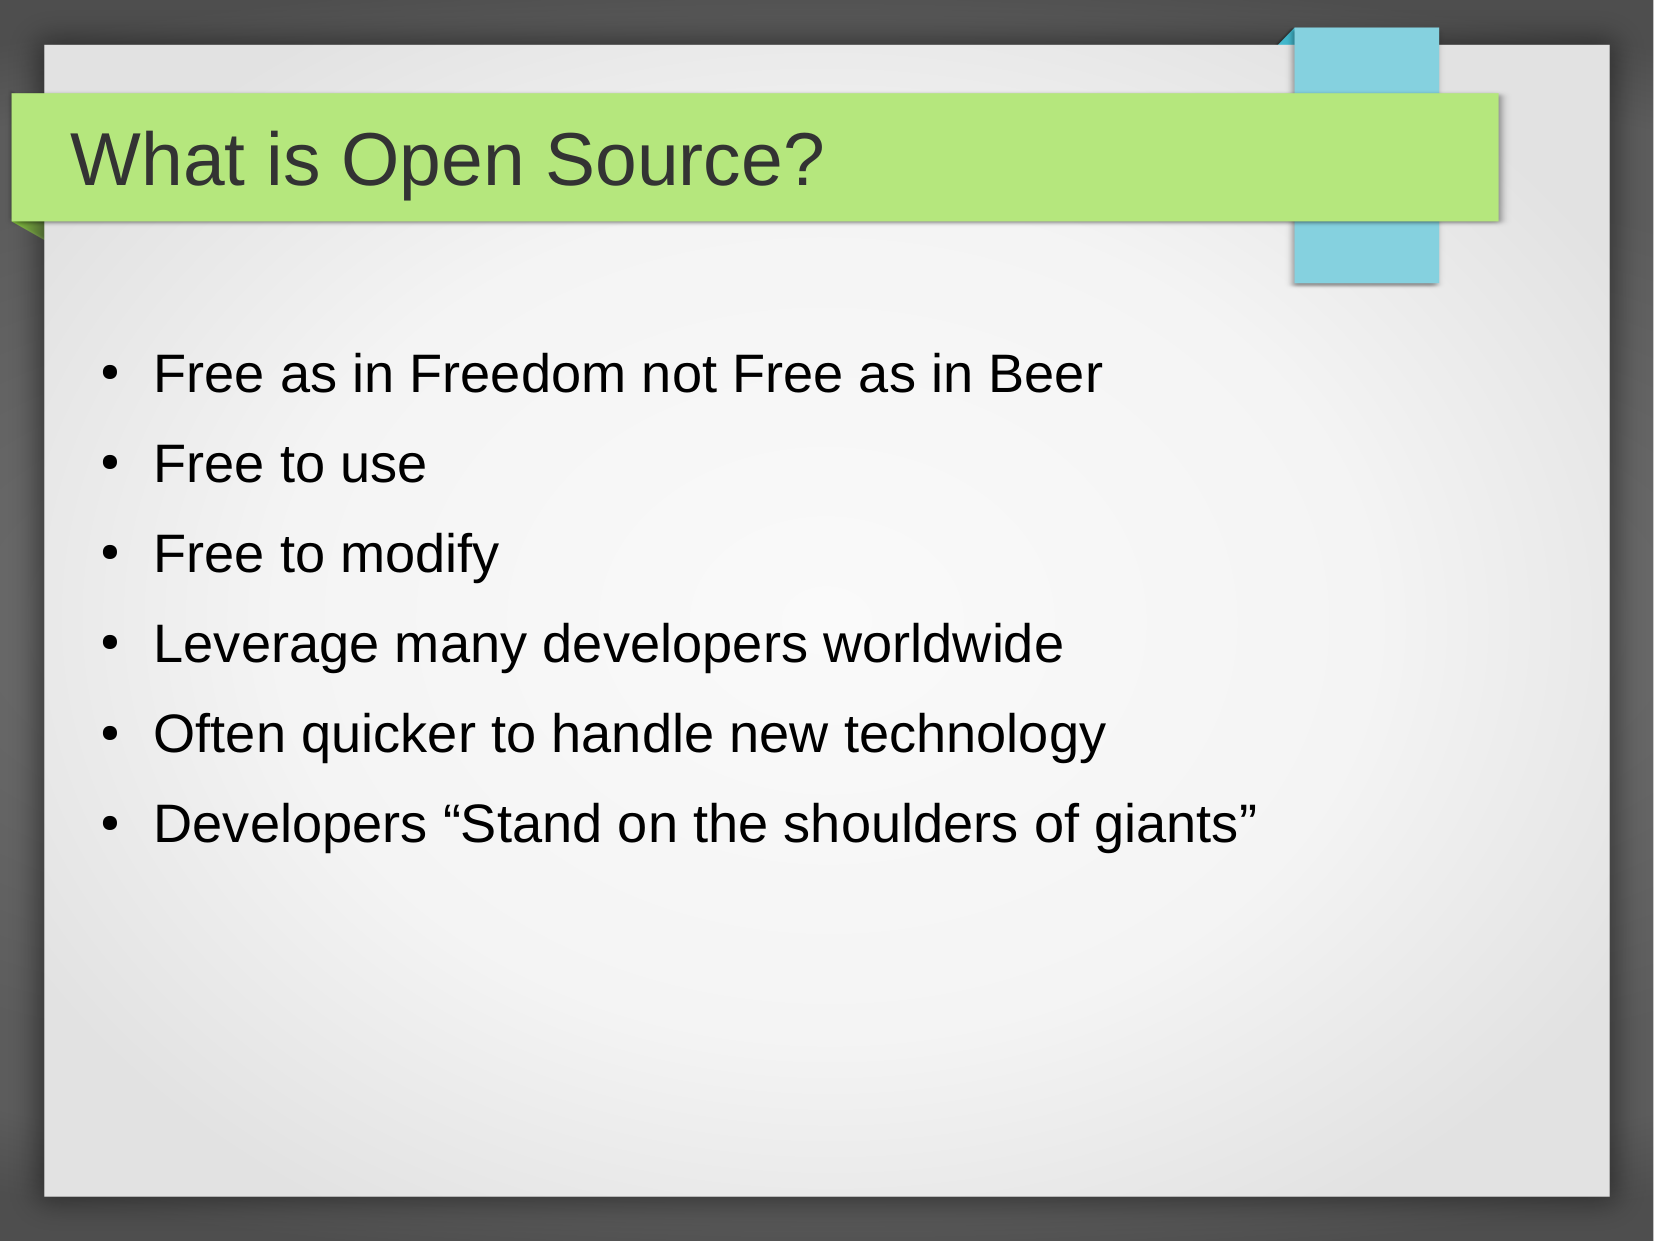

# What is Open Source?
Free as in Freedom not Free as in Beer
Free to use
Free to modify
Leverage many developers worldwide
Often quicker to handle new technology
Developers “Stand on the shoulders of giants”